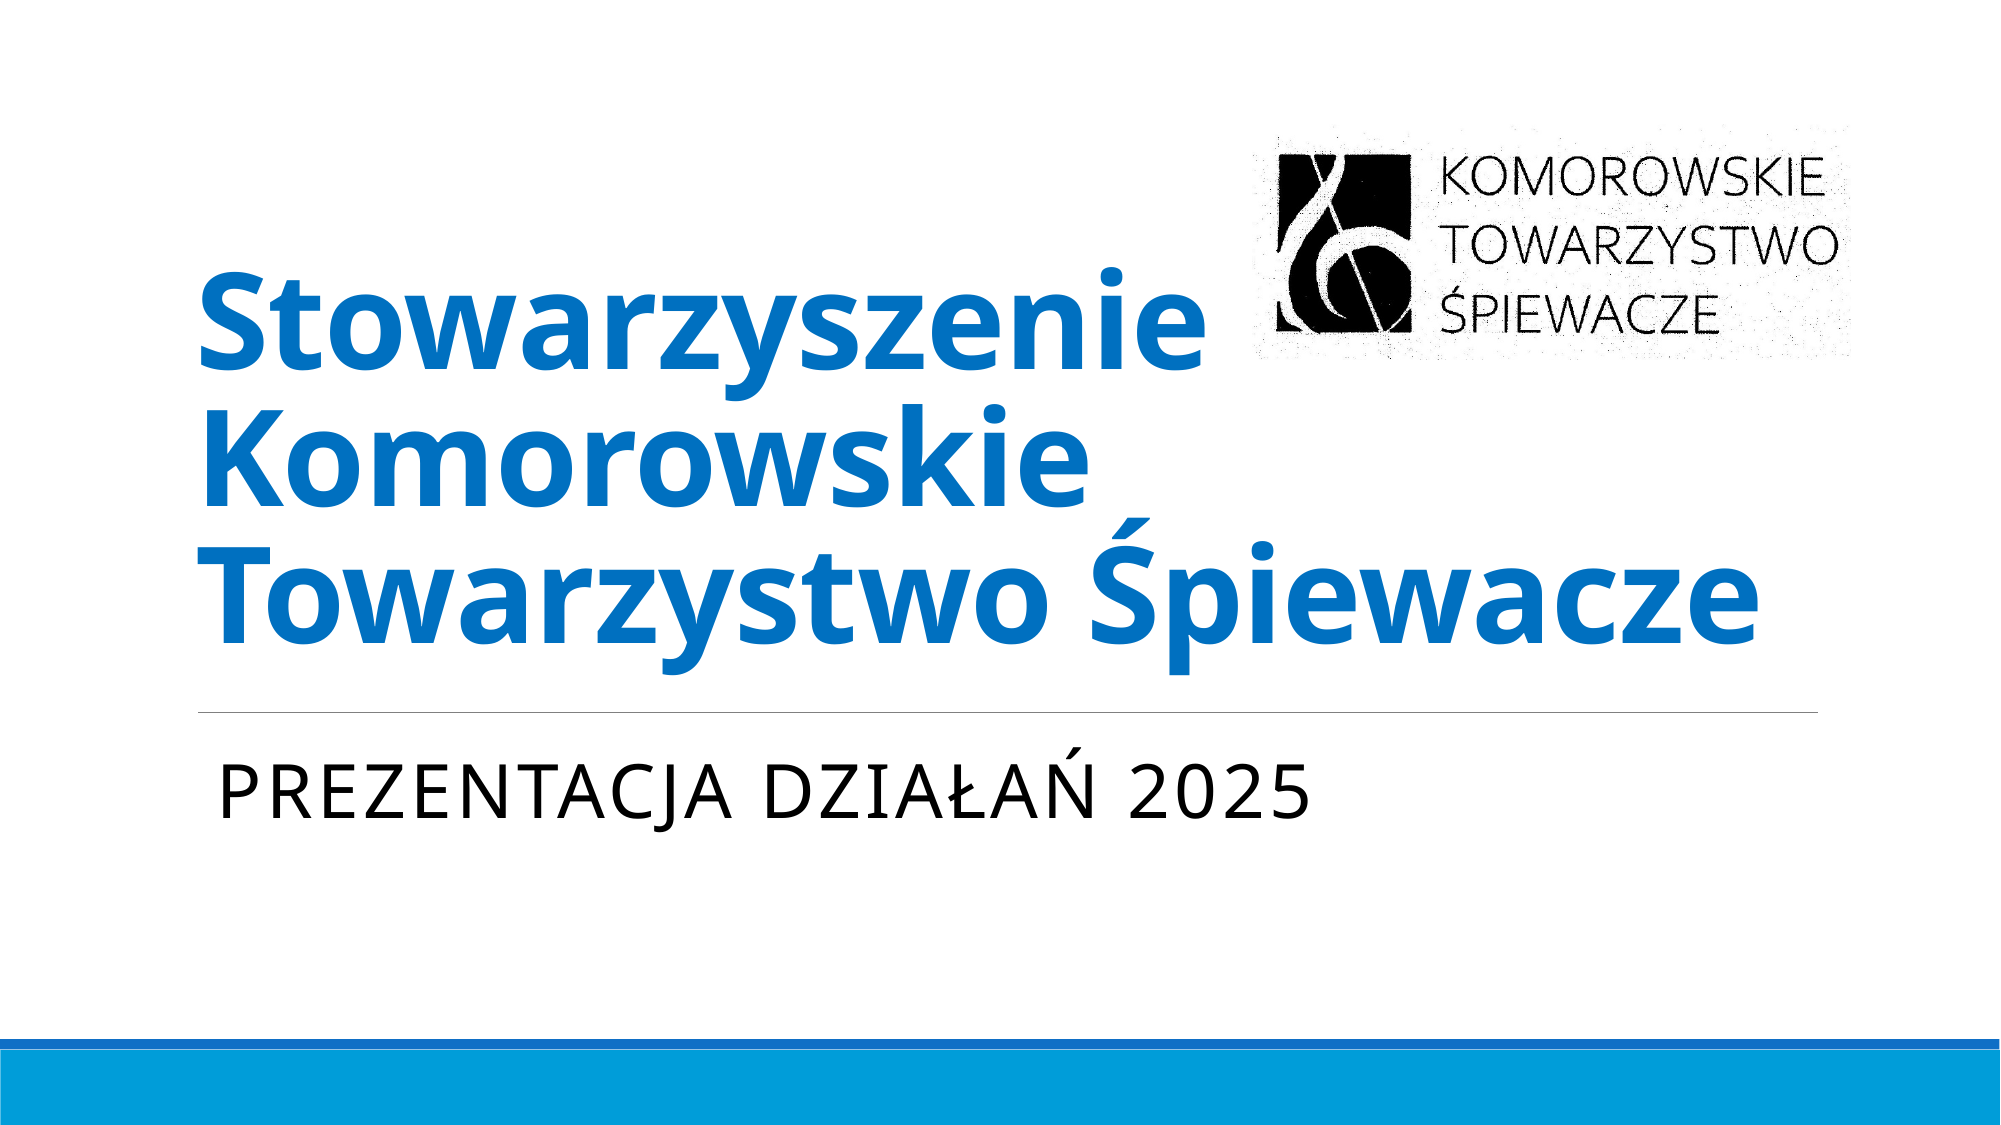

# Stowarzyszenie Komorowskie Towarzystwo Śpiewacze
PREZENTACJA DZIAŁAŃ 2025